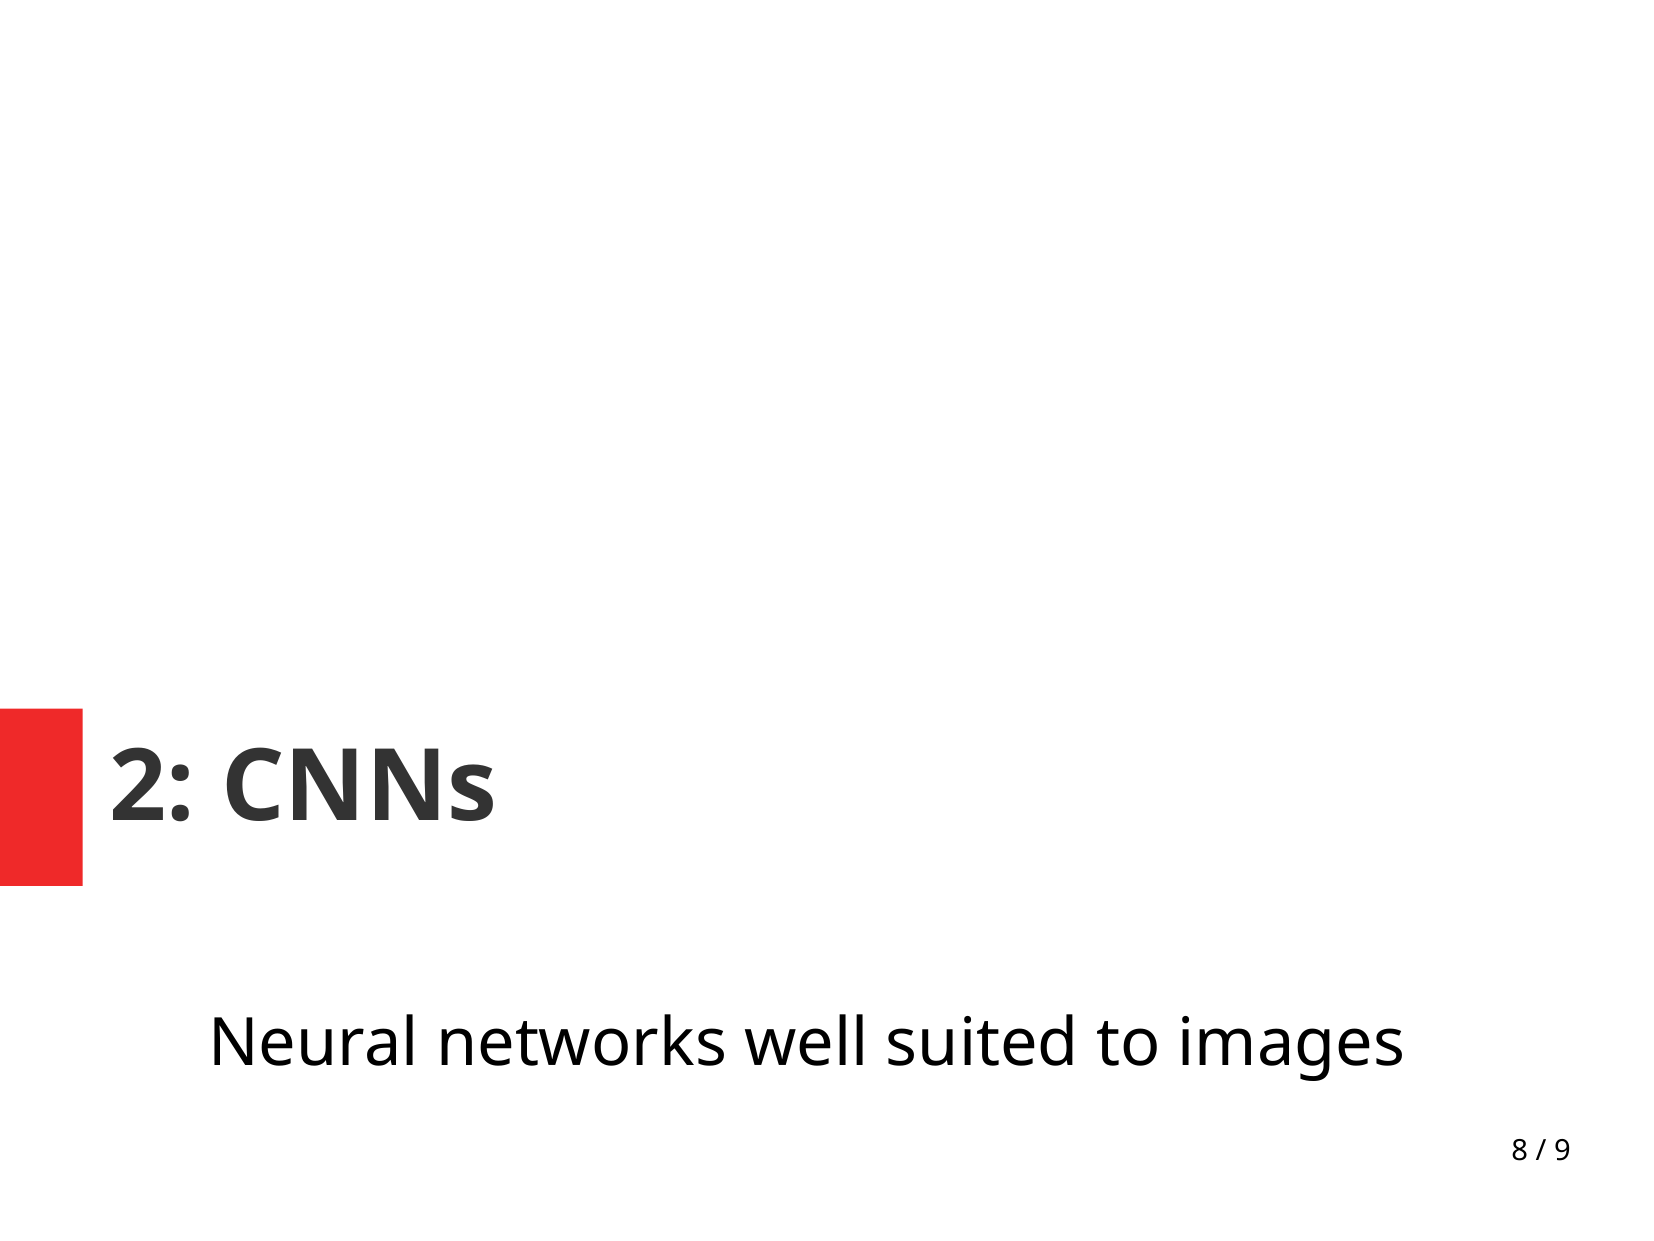

# 2: CNNs
Neural networks well suited to images
8